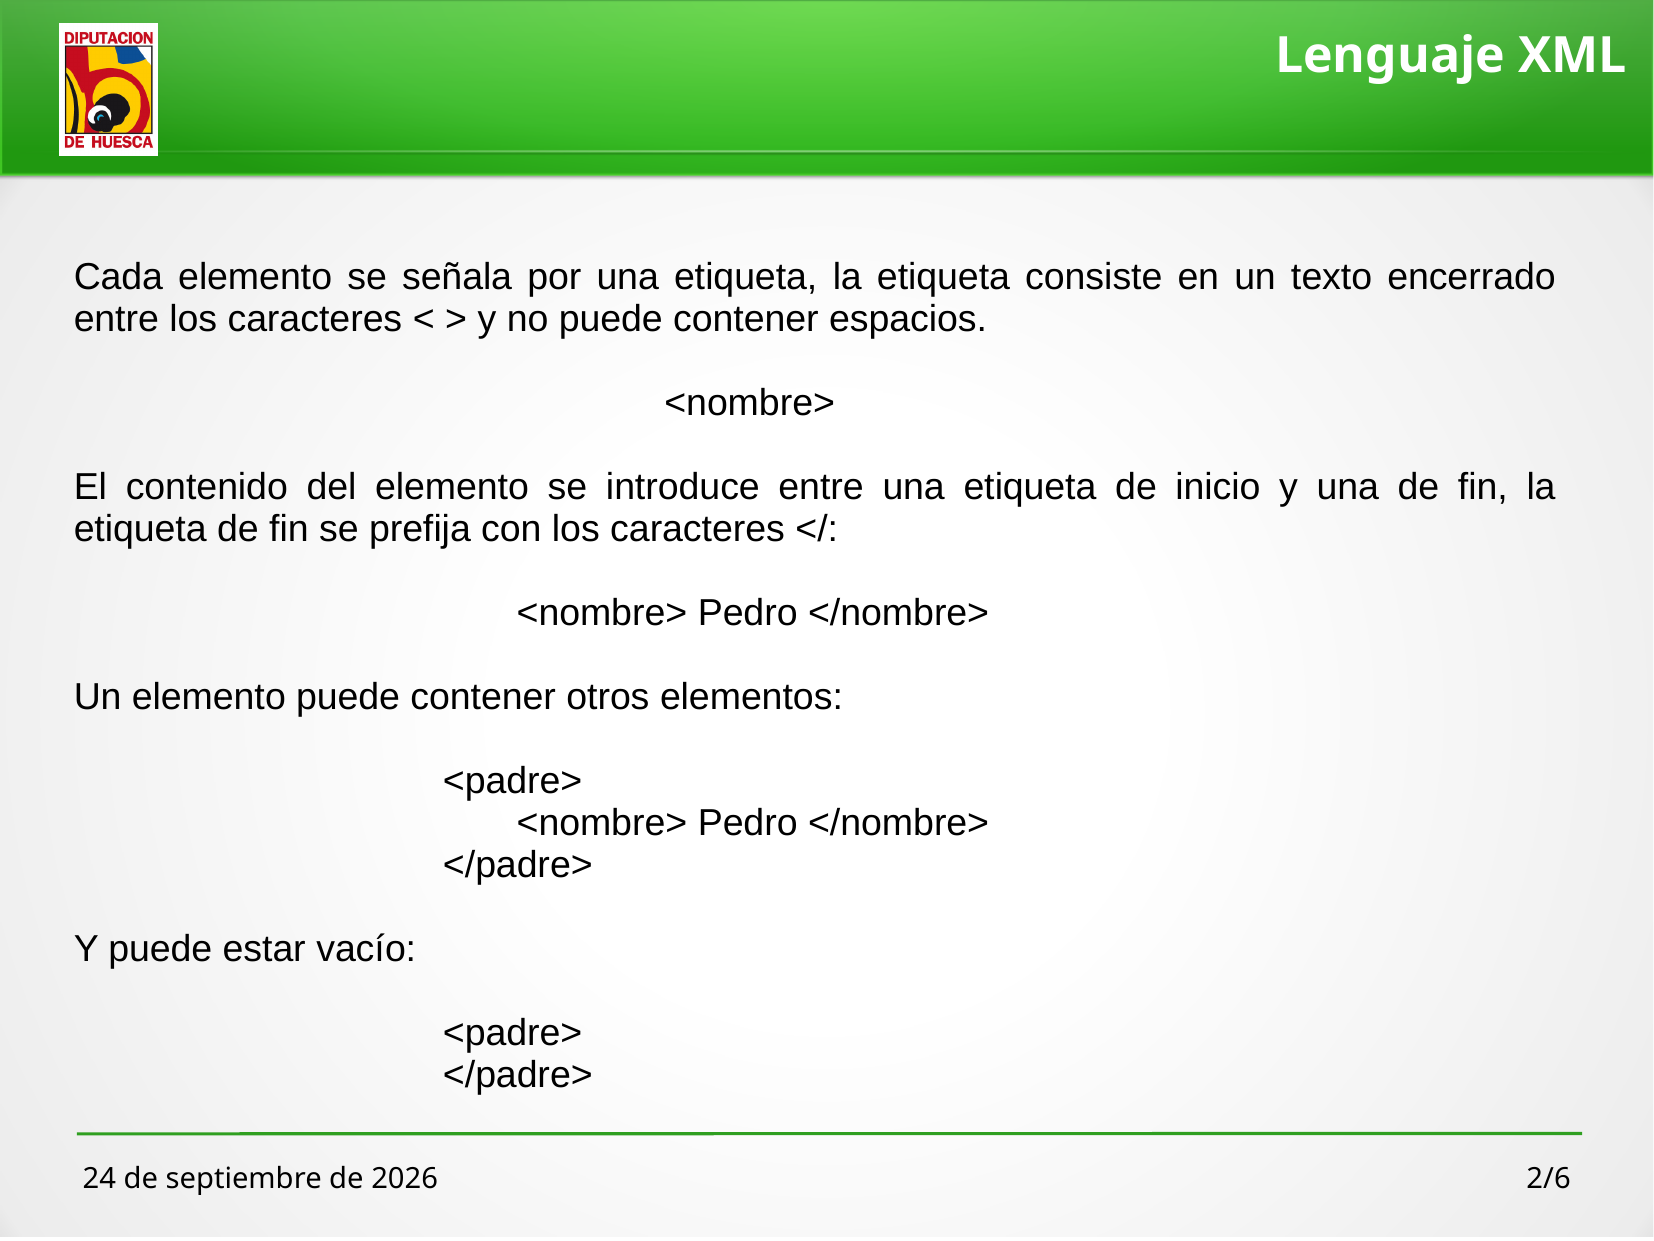

Lenguaje XML
Cada elemento se señala por una etiqueta, la etiqueta consiste en un texto encerrado entre los caracteres < > y no puede contener espacios.
								<nombre>
El contenido del elemento se introduce entre una etiqueta de inicio y una de fin, la etiqueta de fin se prefija con los caracteres </:
						<nombre> Pedro </nombre>
Un elemento puede contener otros elementos:
					<padre>
						<nombre> Pedro </nombre>
					</padre>
Y puede estar vacío:
					<padre>
					</padre>
2